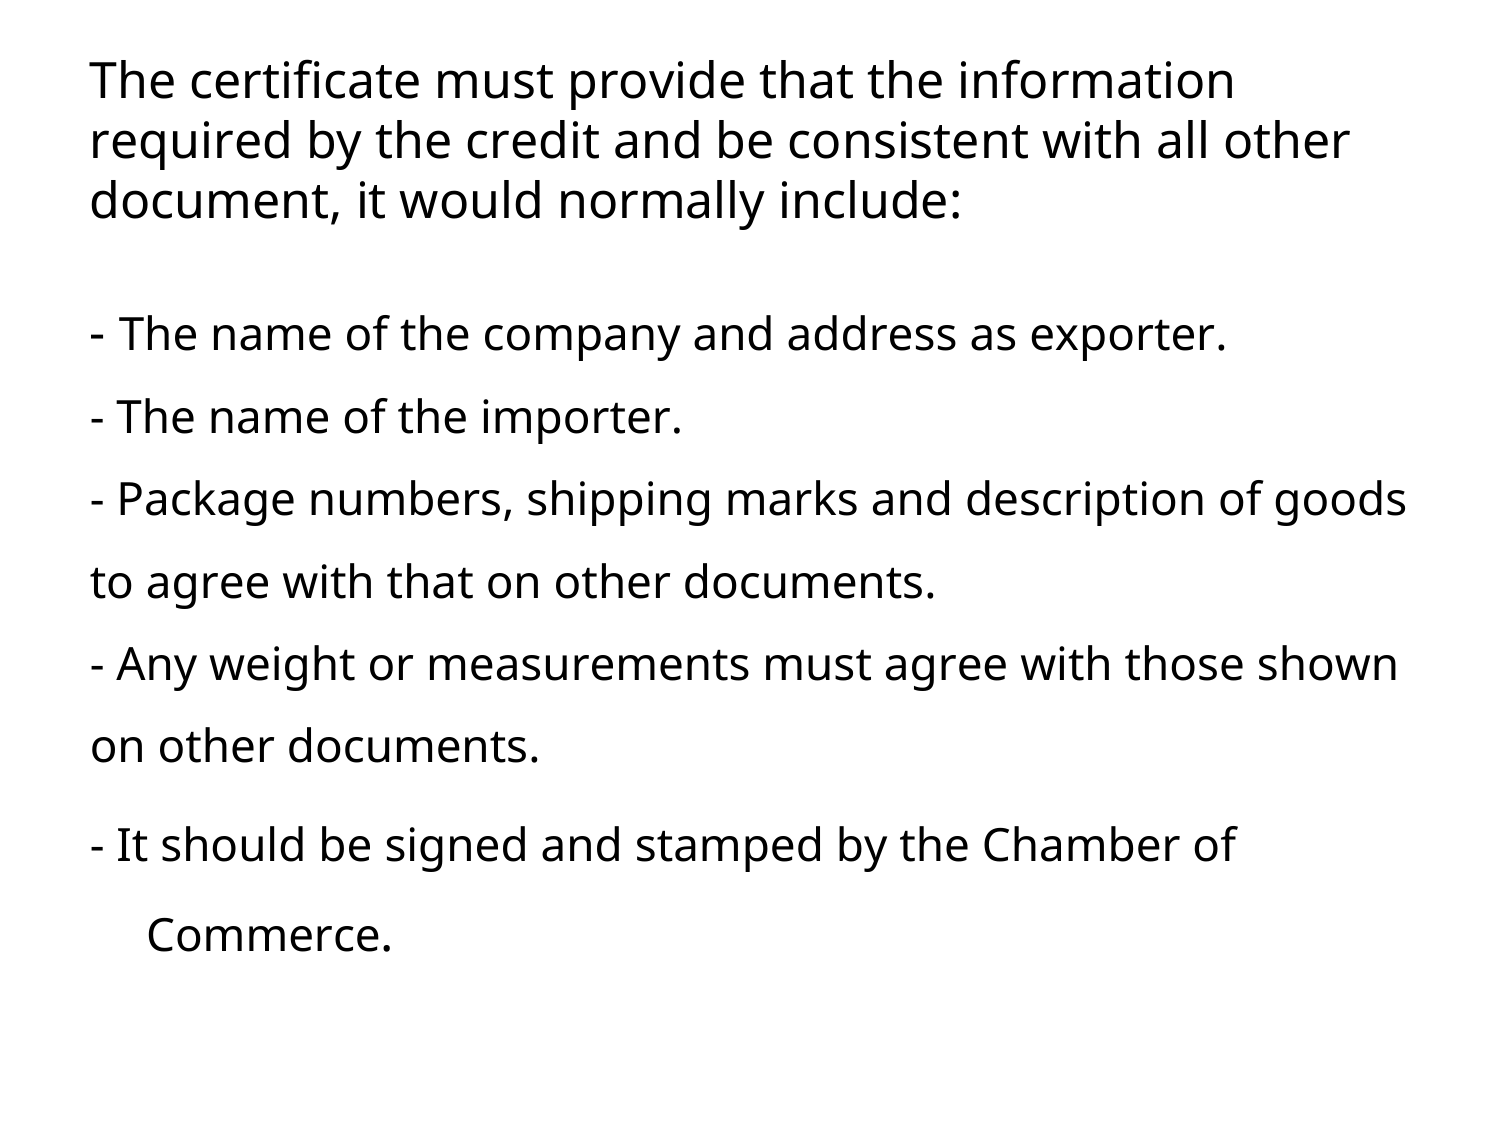

# The certificate must provide that the information required by the credit and be consistent with all other document, it would normally include:
- The name of the company and address as exporter.
- The name of the importer.
- Package numbers, shipping marks and description of goods to agree with that on other documents.
- Any weight or measurements must agree with those shown on other documents.
- It should be signed and stamped by the Chamber of Commerce.